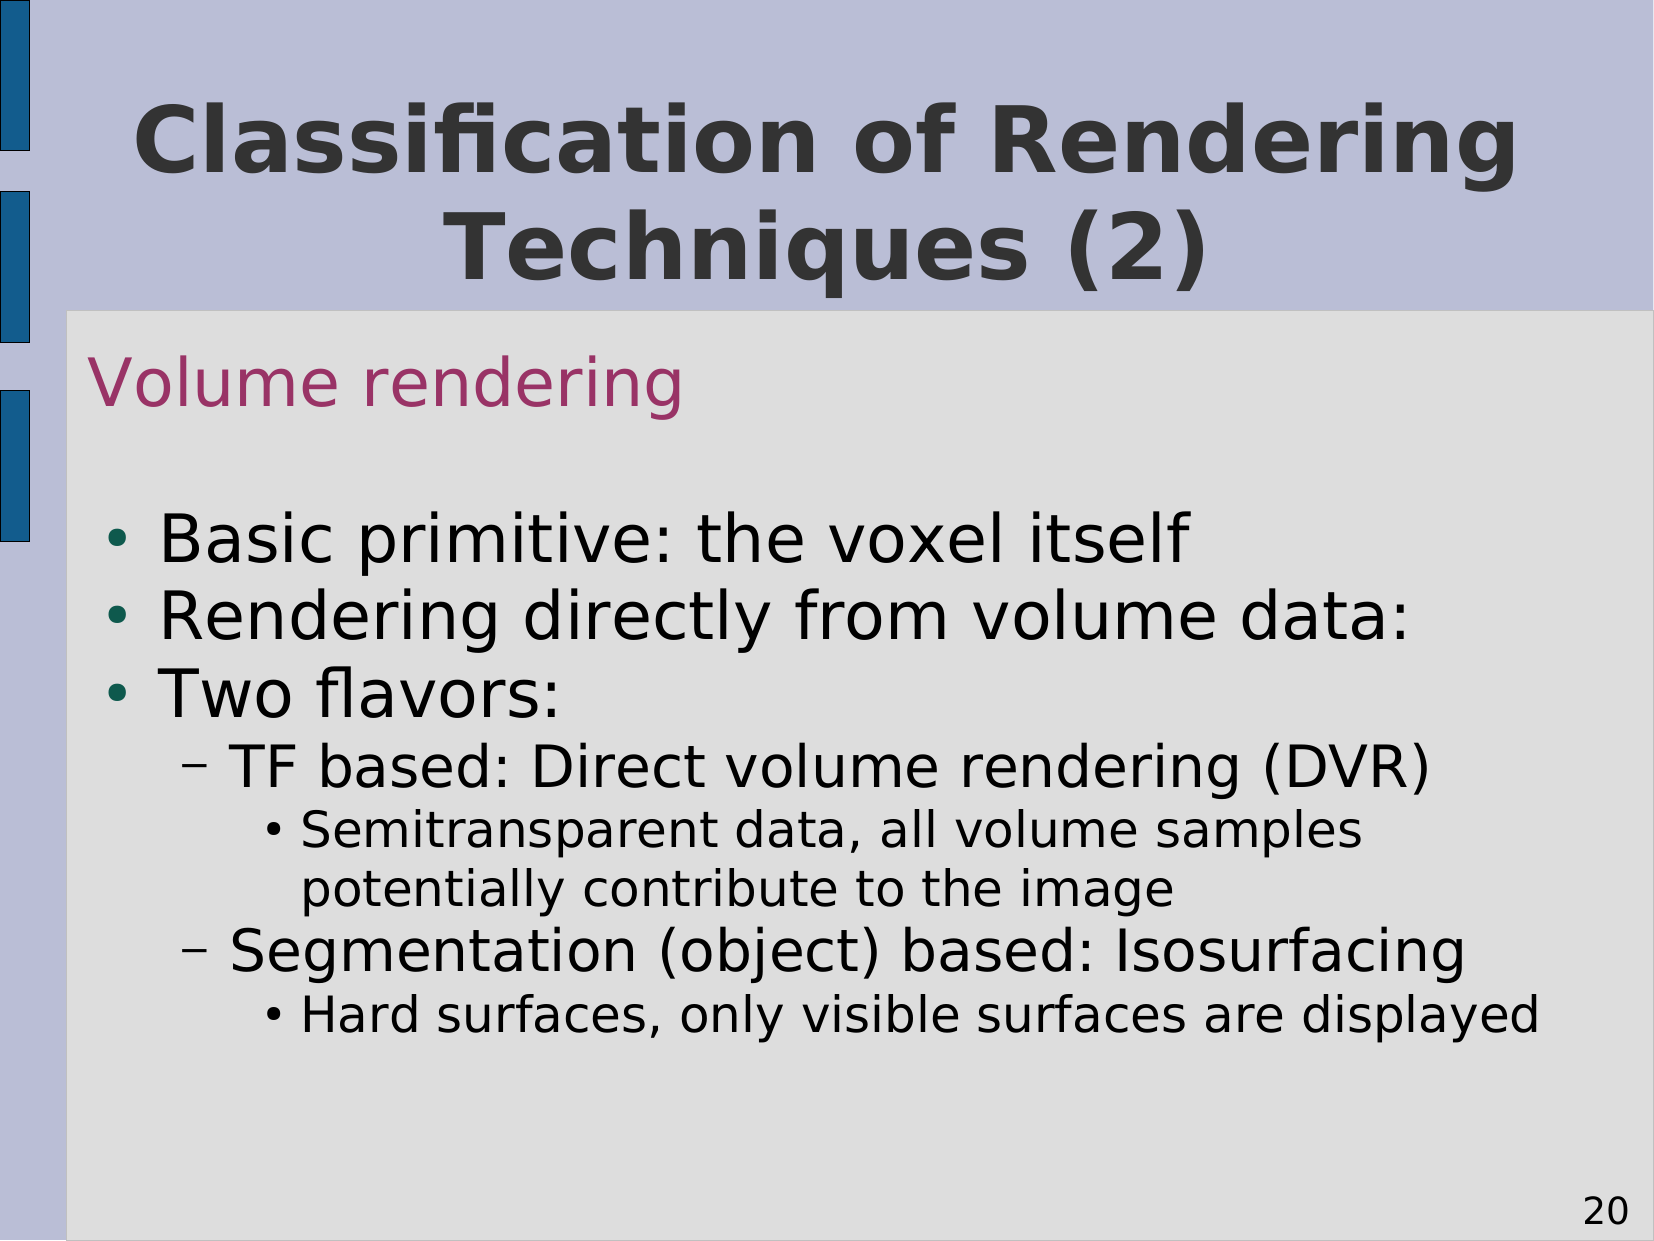

# Classification of Rendering Techniques (2)
Volume rendering
Basic primitive: the voxel itself
Rendering directly from volume data:
Two flavors:
TF based: Direct volume rendering (DVR)
Semitransparent data, all volume samples potentially contribute to the image
Segmentation (object) based: Isosurfacing
Hard surfaces, only visible surfaces are displayed